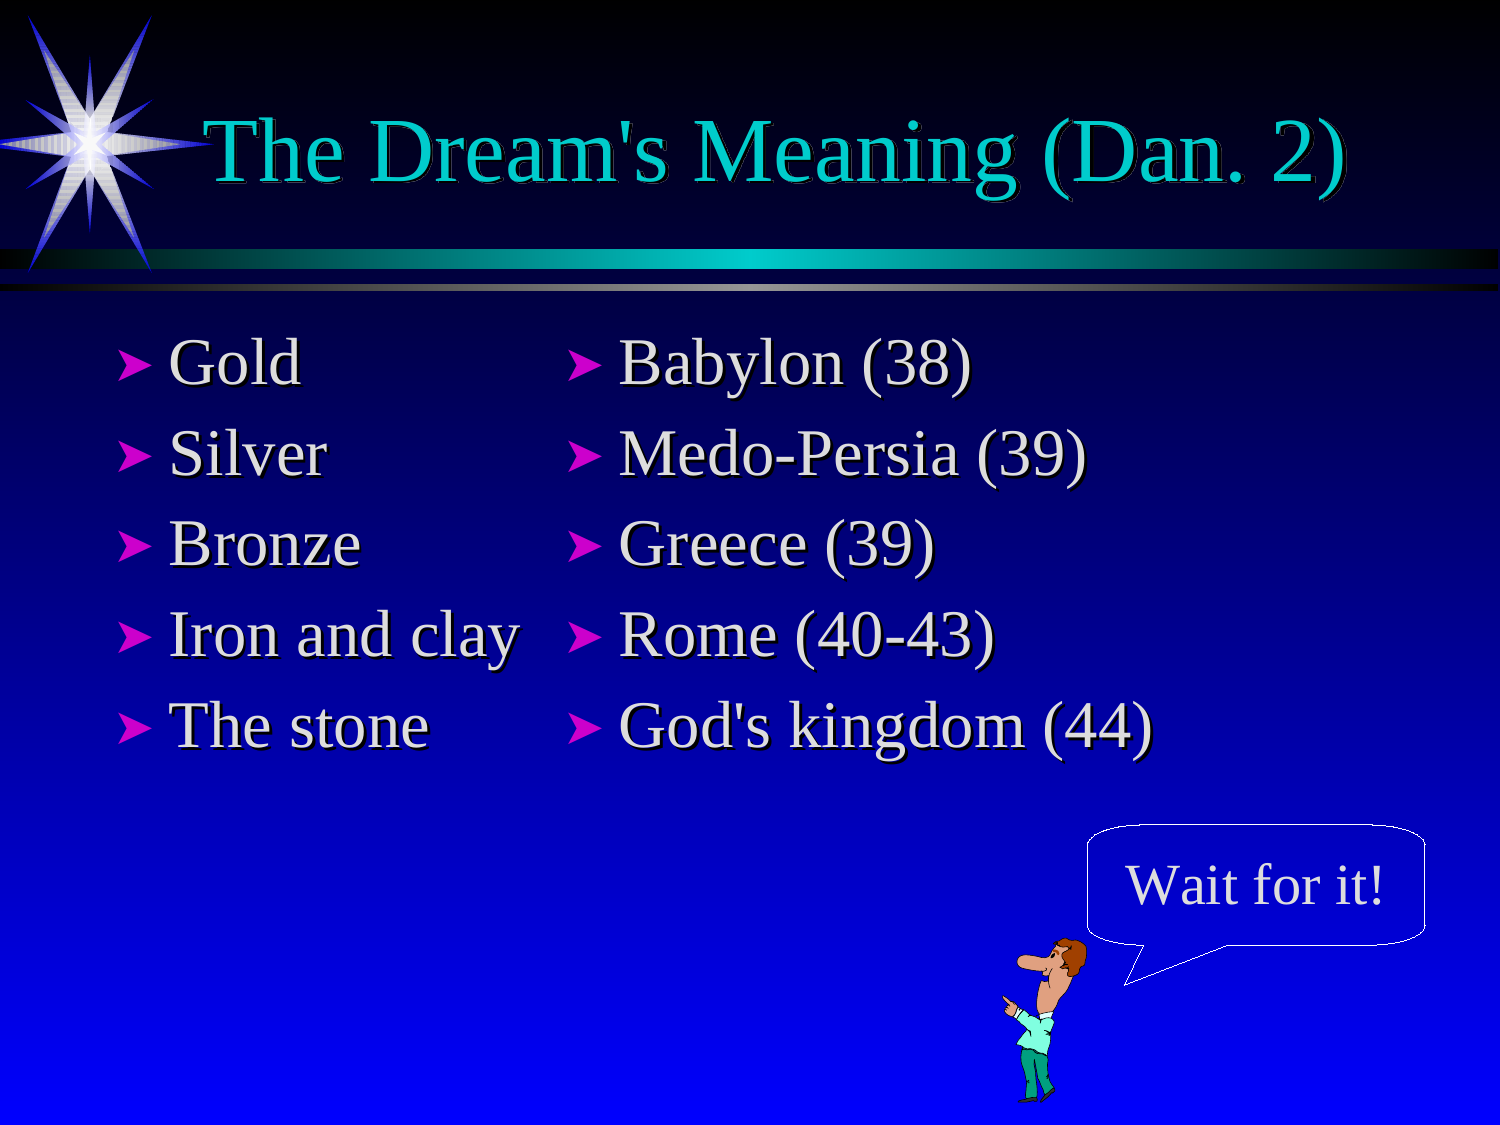

# The Dream's Meaning (Dan. 2)
Gold
Silver
Bronze
Iron and clay
The stone
Babylon (38)
Medo-Persia (39)
Greece (39)
Rome (40-43)
God's kingdom (44)
Wait for it!